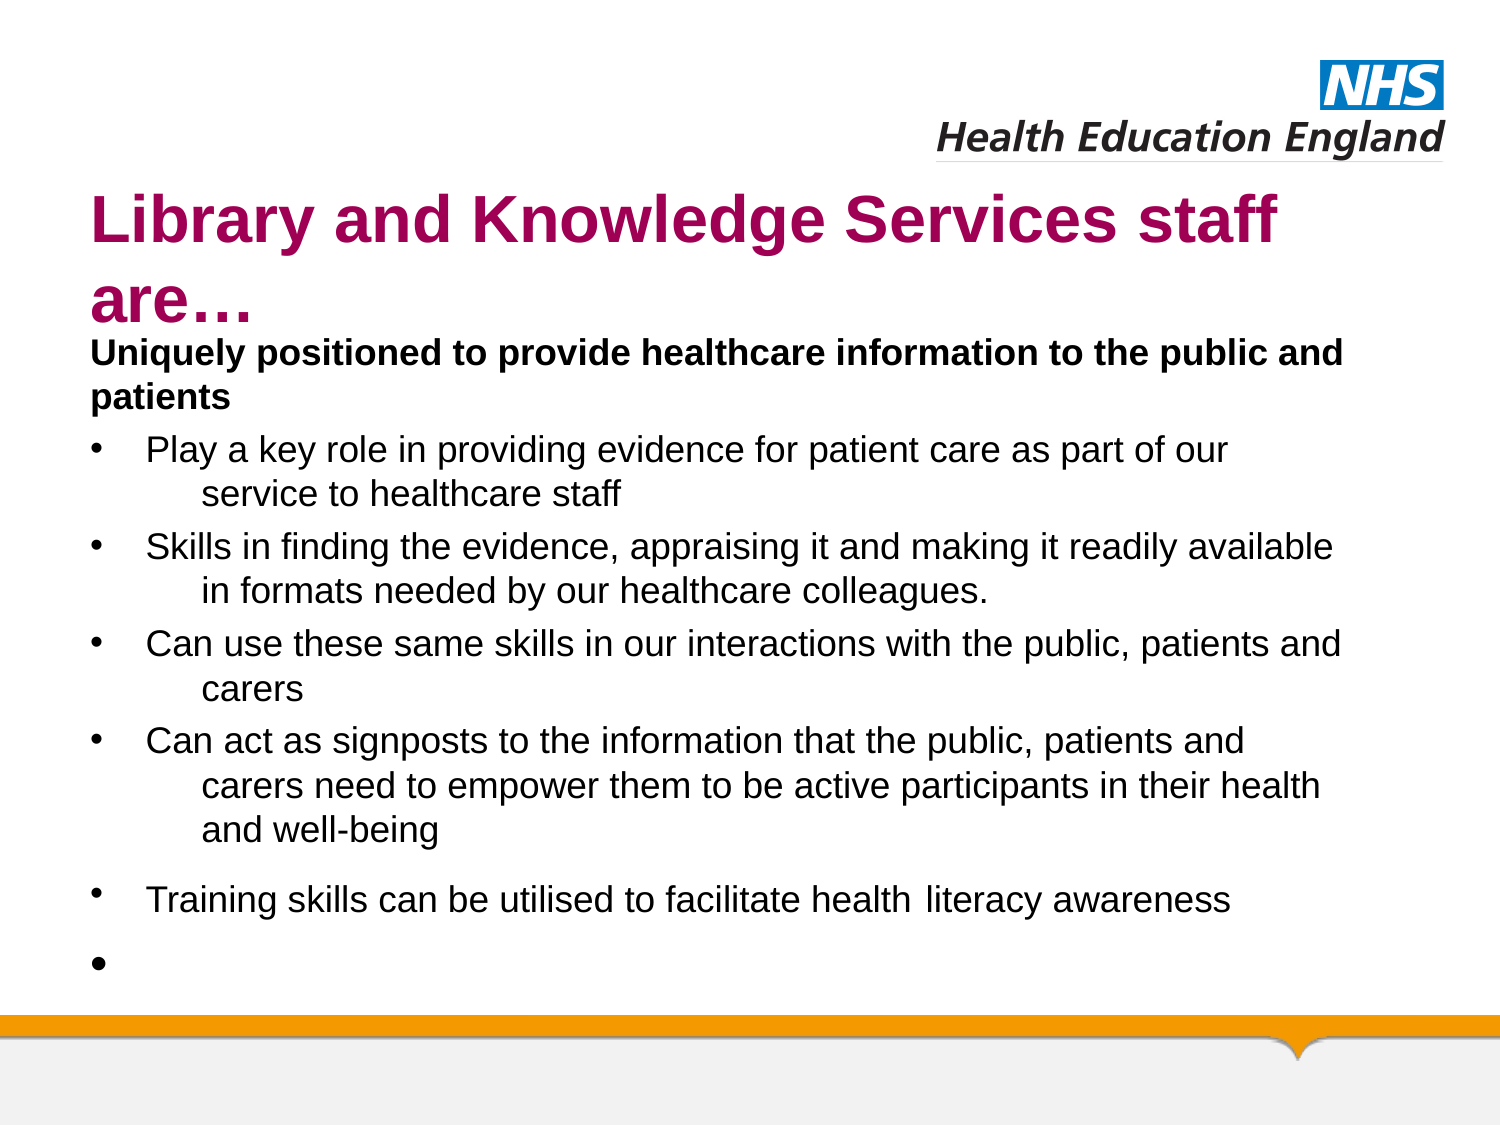

# Library and Knowledge Services staff are…
Uniquely positioned to provide healthcare information to the public and patients
Play a key role in providing evidence for patient care as part of our service to healthcare staff
Skills in finding the evidence, appraising it and making it readily available in formats needed by our healthcare colleagues.
Can use these same skills in our interactions with the public, patients and carers
Can act as signposts to the information that the public, patients and carers need to empower them to be active participants in their health and well-being
Training skills can be utilised to facilitate health literacy awareness